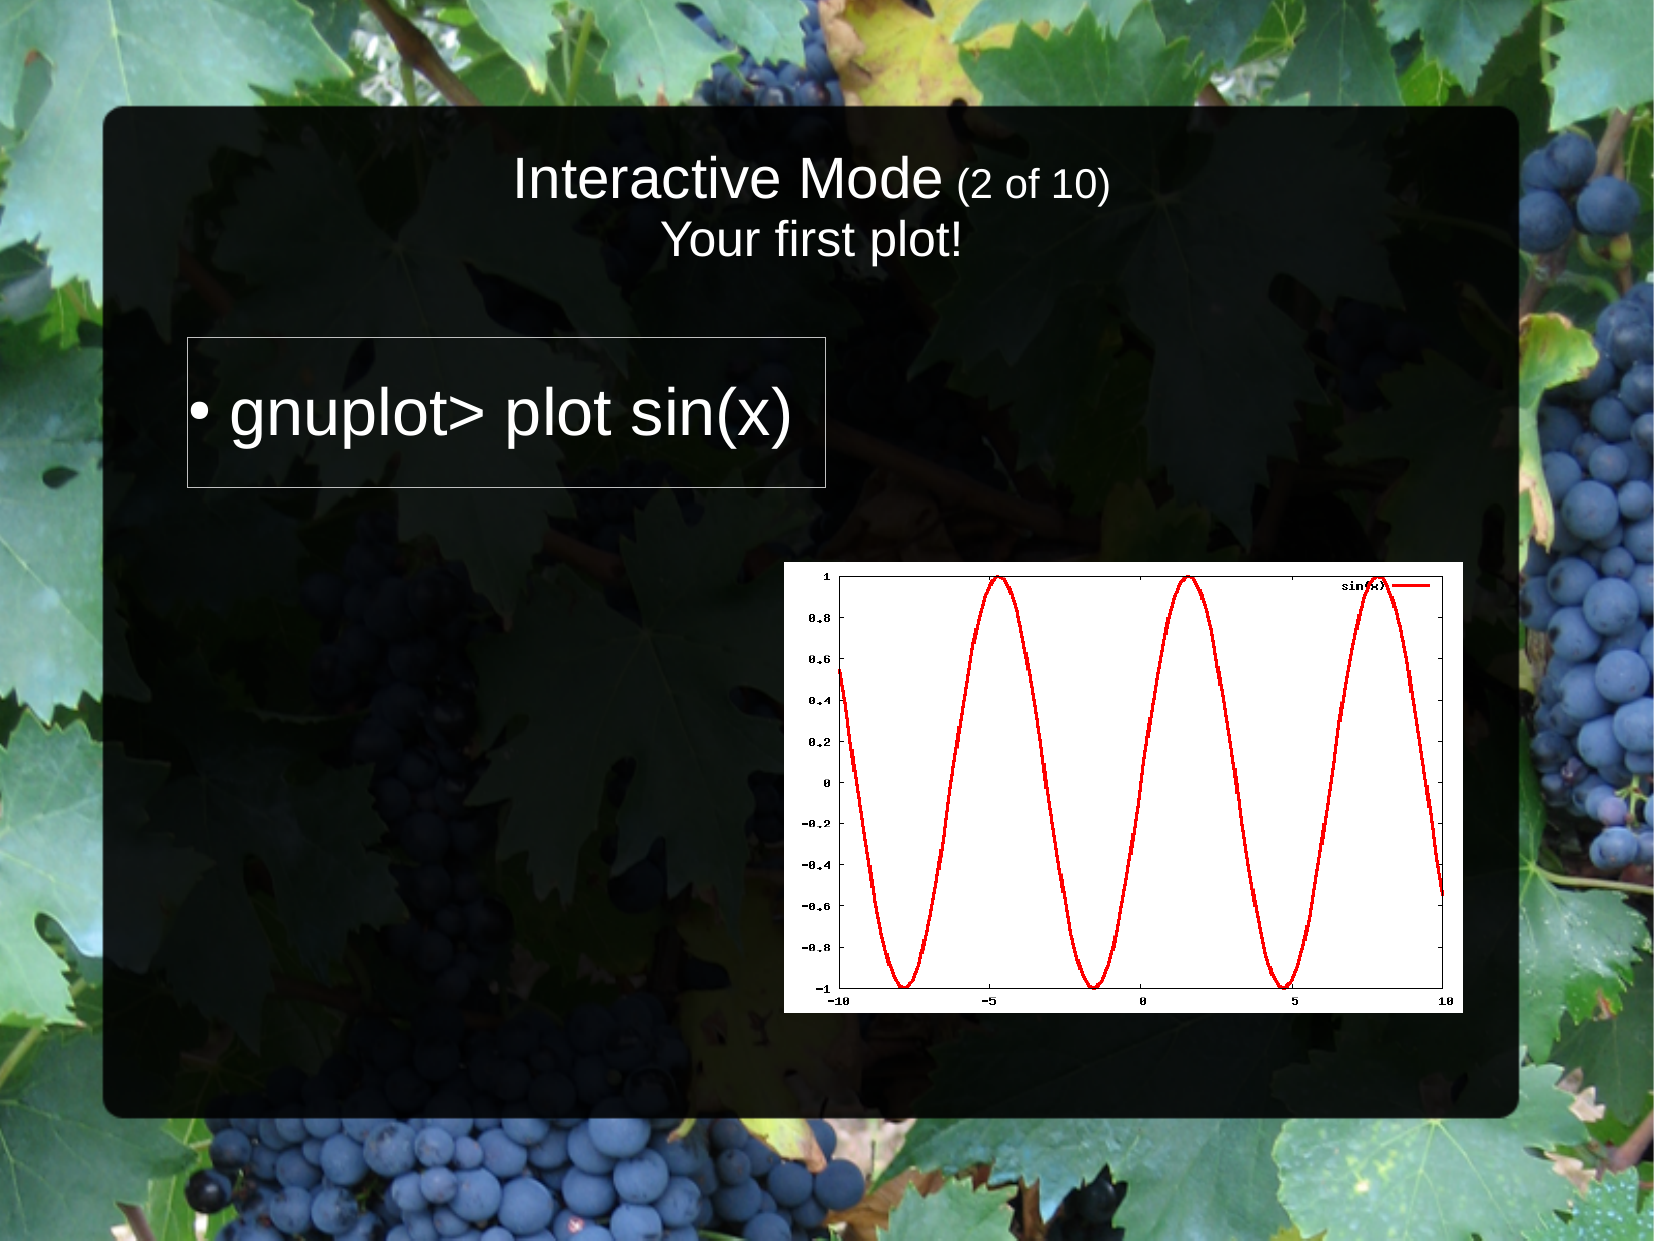

# Interactive Mode (2 of 10) Your first plot!
 gnuplot> plot sin(x)